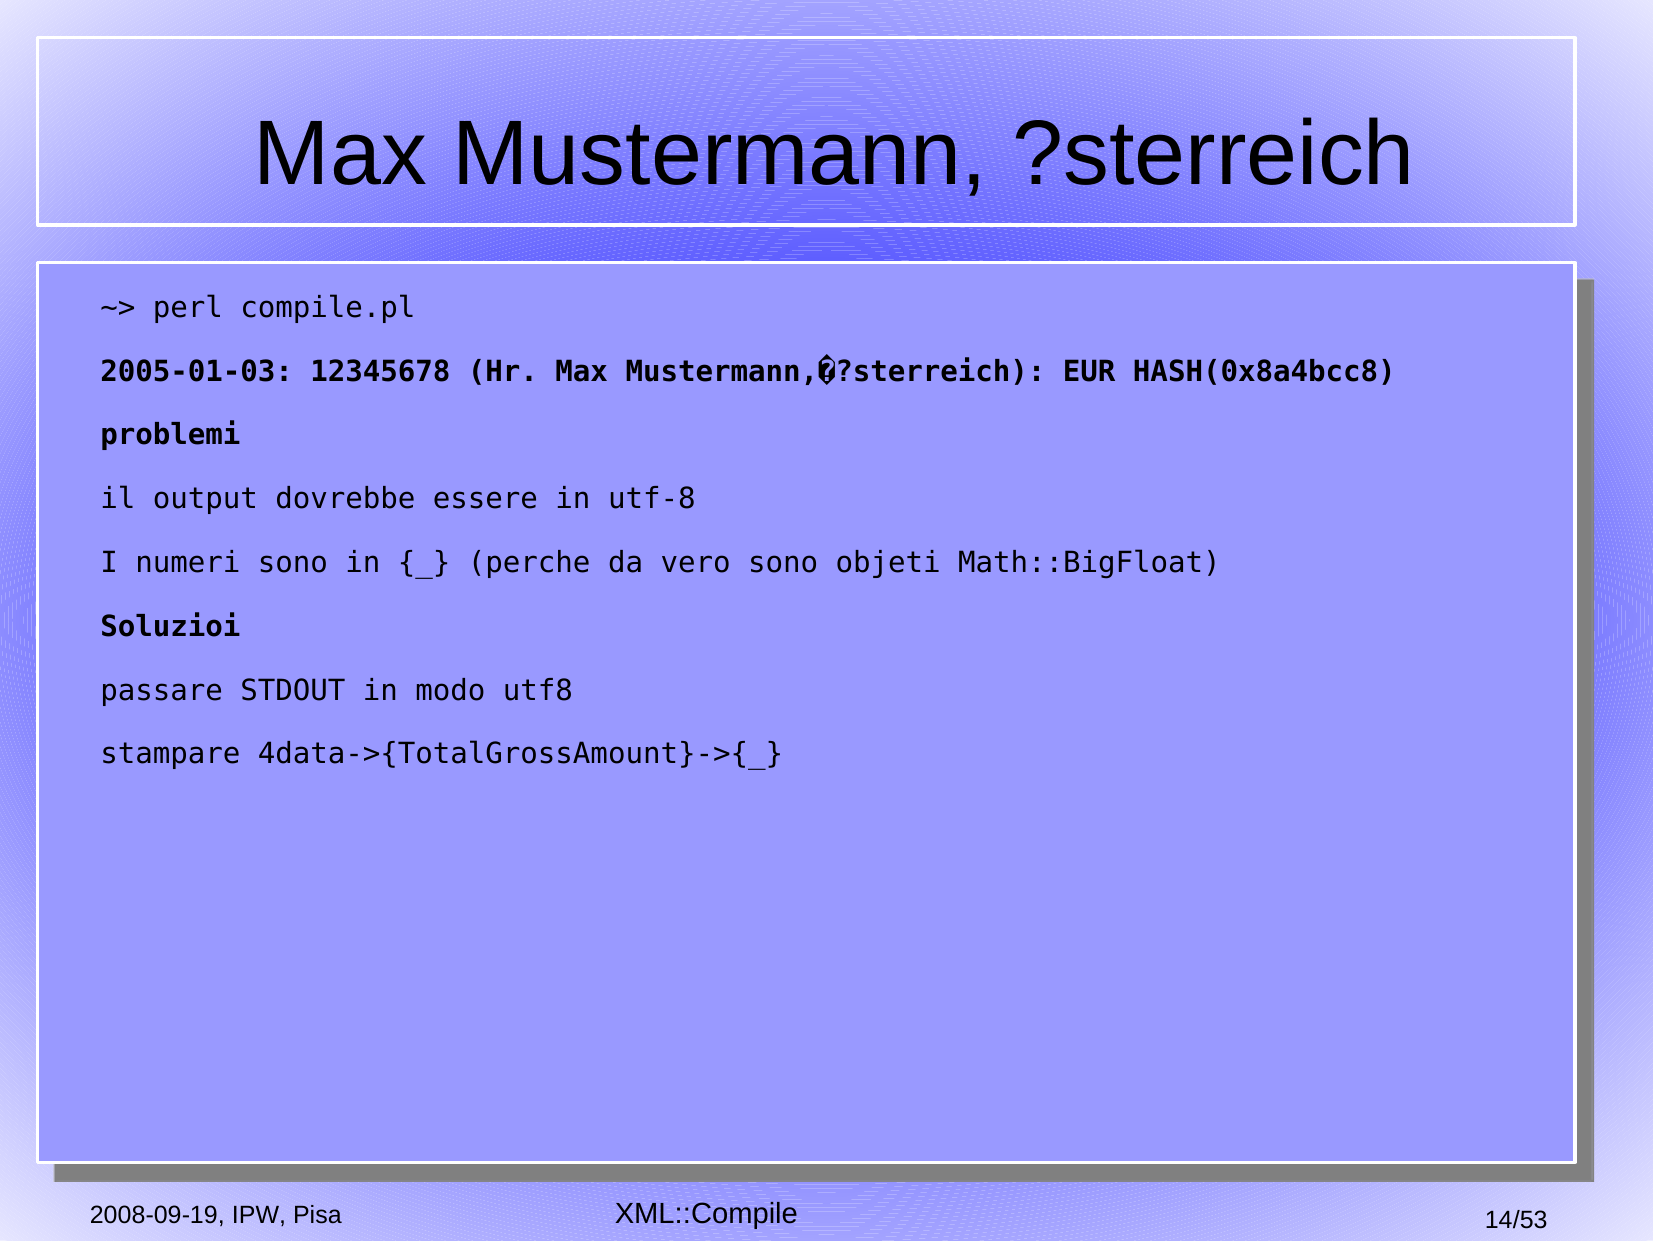

# Max Mustermann, ?sterreich
~> perl compile.pl
2005-01-03: 12345678 (Hr. Max Mustermann,�?sterreich): EUR HASH(0x8a4bcc8)
problemi
il output dovrebbe essere in utf-8
I numeri sono in {_} (perche da vero sono objeti Math::BigFloat)
Soluzioi
passare STDOUT in modo utf8
stampare 4data->{TotalGrossAmount}->{_}